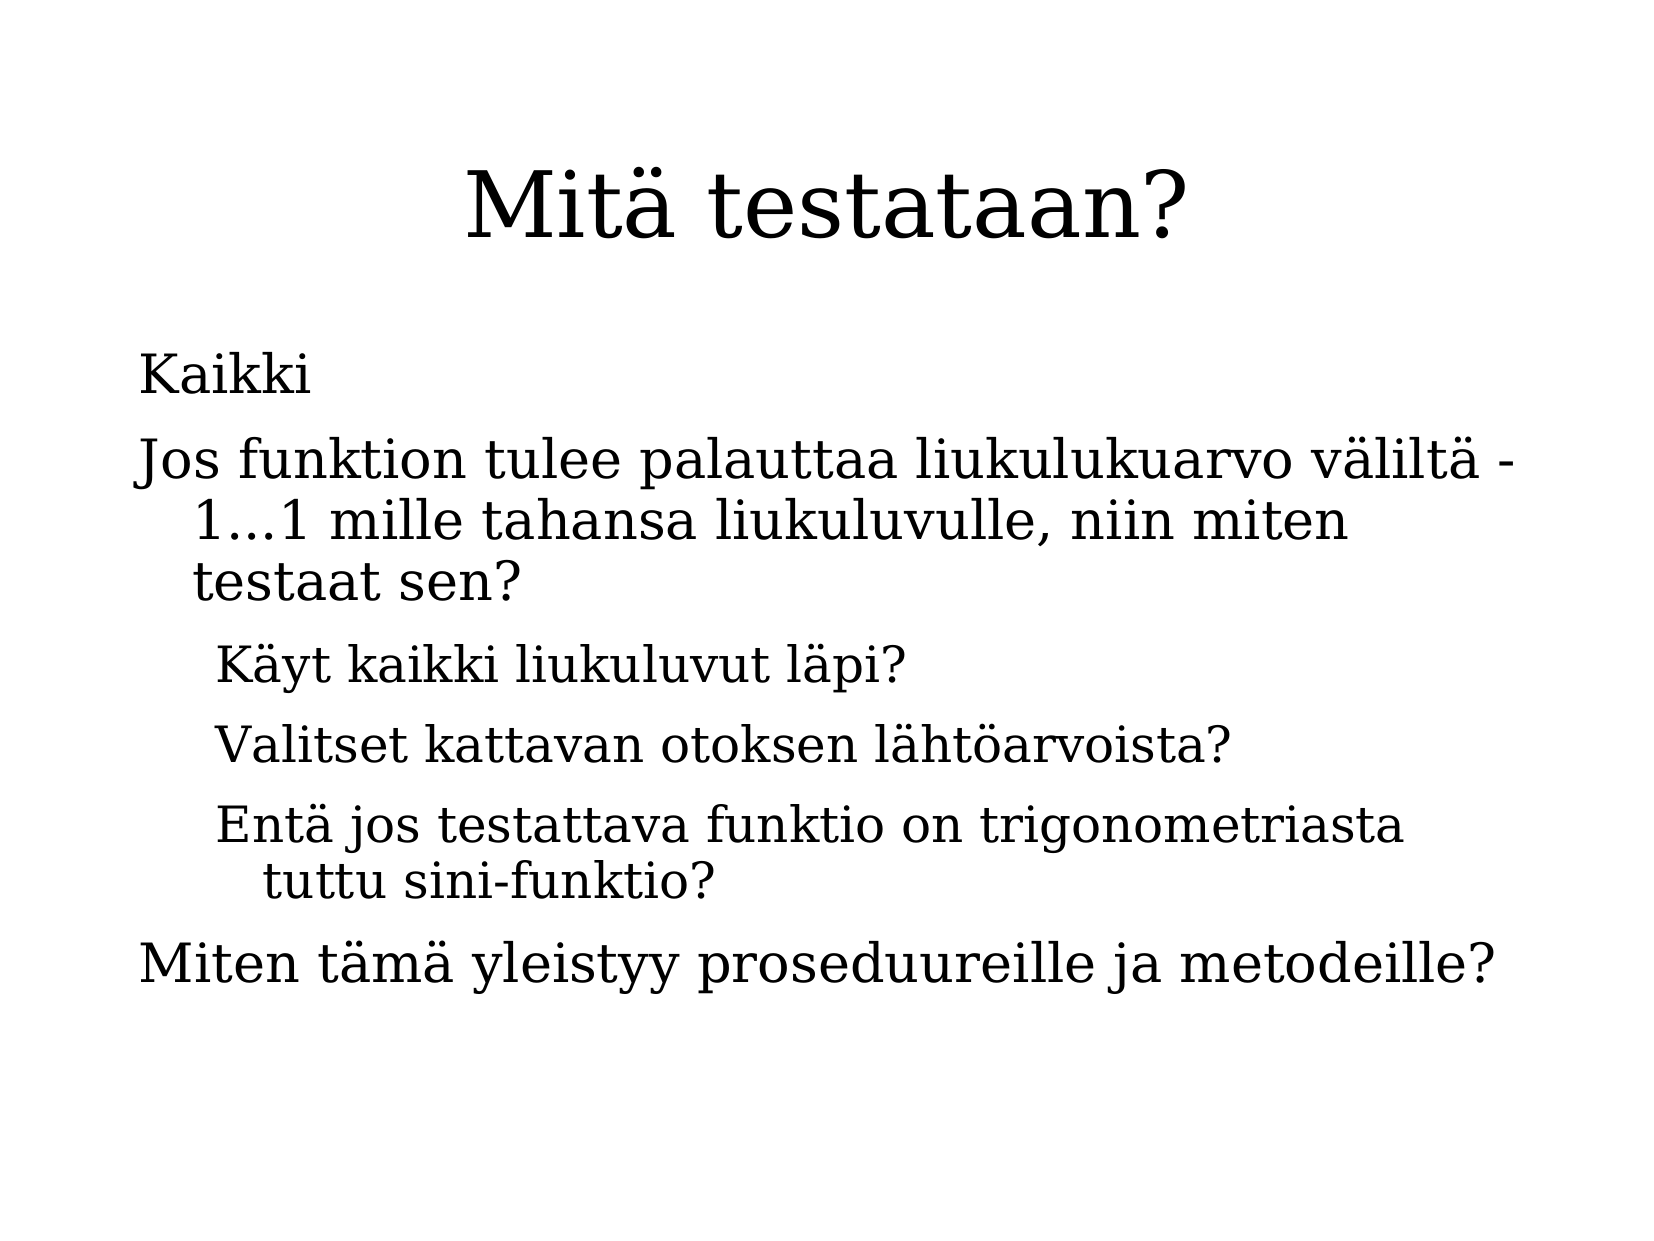

# Mitä testataan?
Kaikki
Jos funktion tulee palauttaa liukulukuarvo väliltä -1...1 mille tahansa liukuluvulle, niin miten testaat sen?
Käyt kaikki liukuluvut läpi?
Valitset kattavan otoksen lähtöarvoista?
Entä jos testattava funktio on trigonometriasta tuttu sini-funktio?
Miten tämä yleistyy proseduureille ja metodeille?